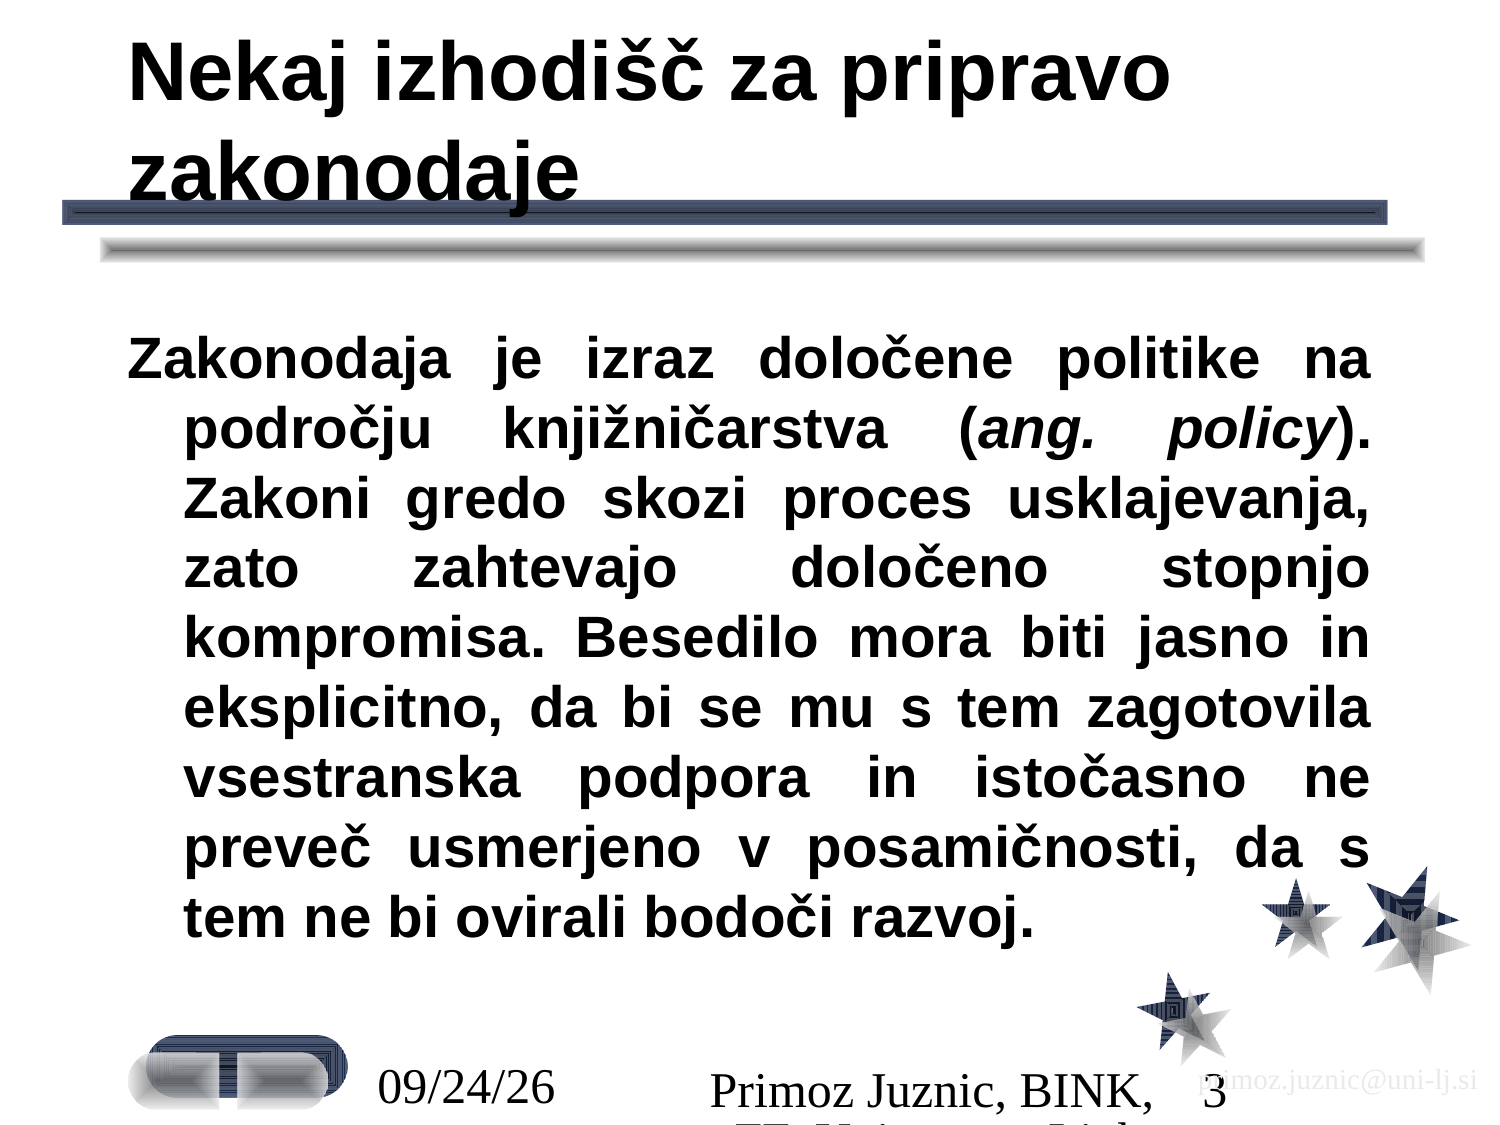

# Nekaj izhodišč za pripravo zakonodaje
Zakonodaja je izraz določene politike na področju knjižničarstva (ang. policy). Zakoni gredo skozi proces usklajevanja, zato zahtevajo določeno stopnjo kompromisa. Besedilo mora biti jasno in eksplicitno, da bi se mu s tem zagotovila vsestranska podpora in istočasno ne preveč usmerjeno v posamičnosti, da s tem ne bi ovirali bodoči razvoj.
Primoz Juznic, BINK, FF, Univerza v Ljubljani
3